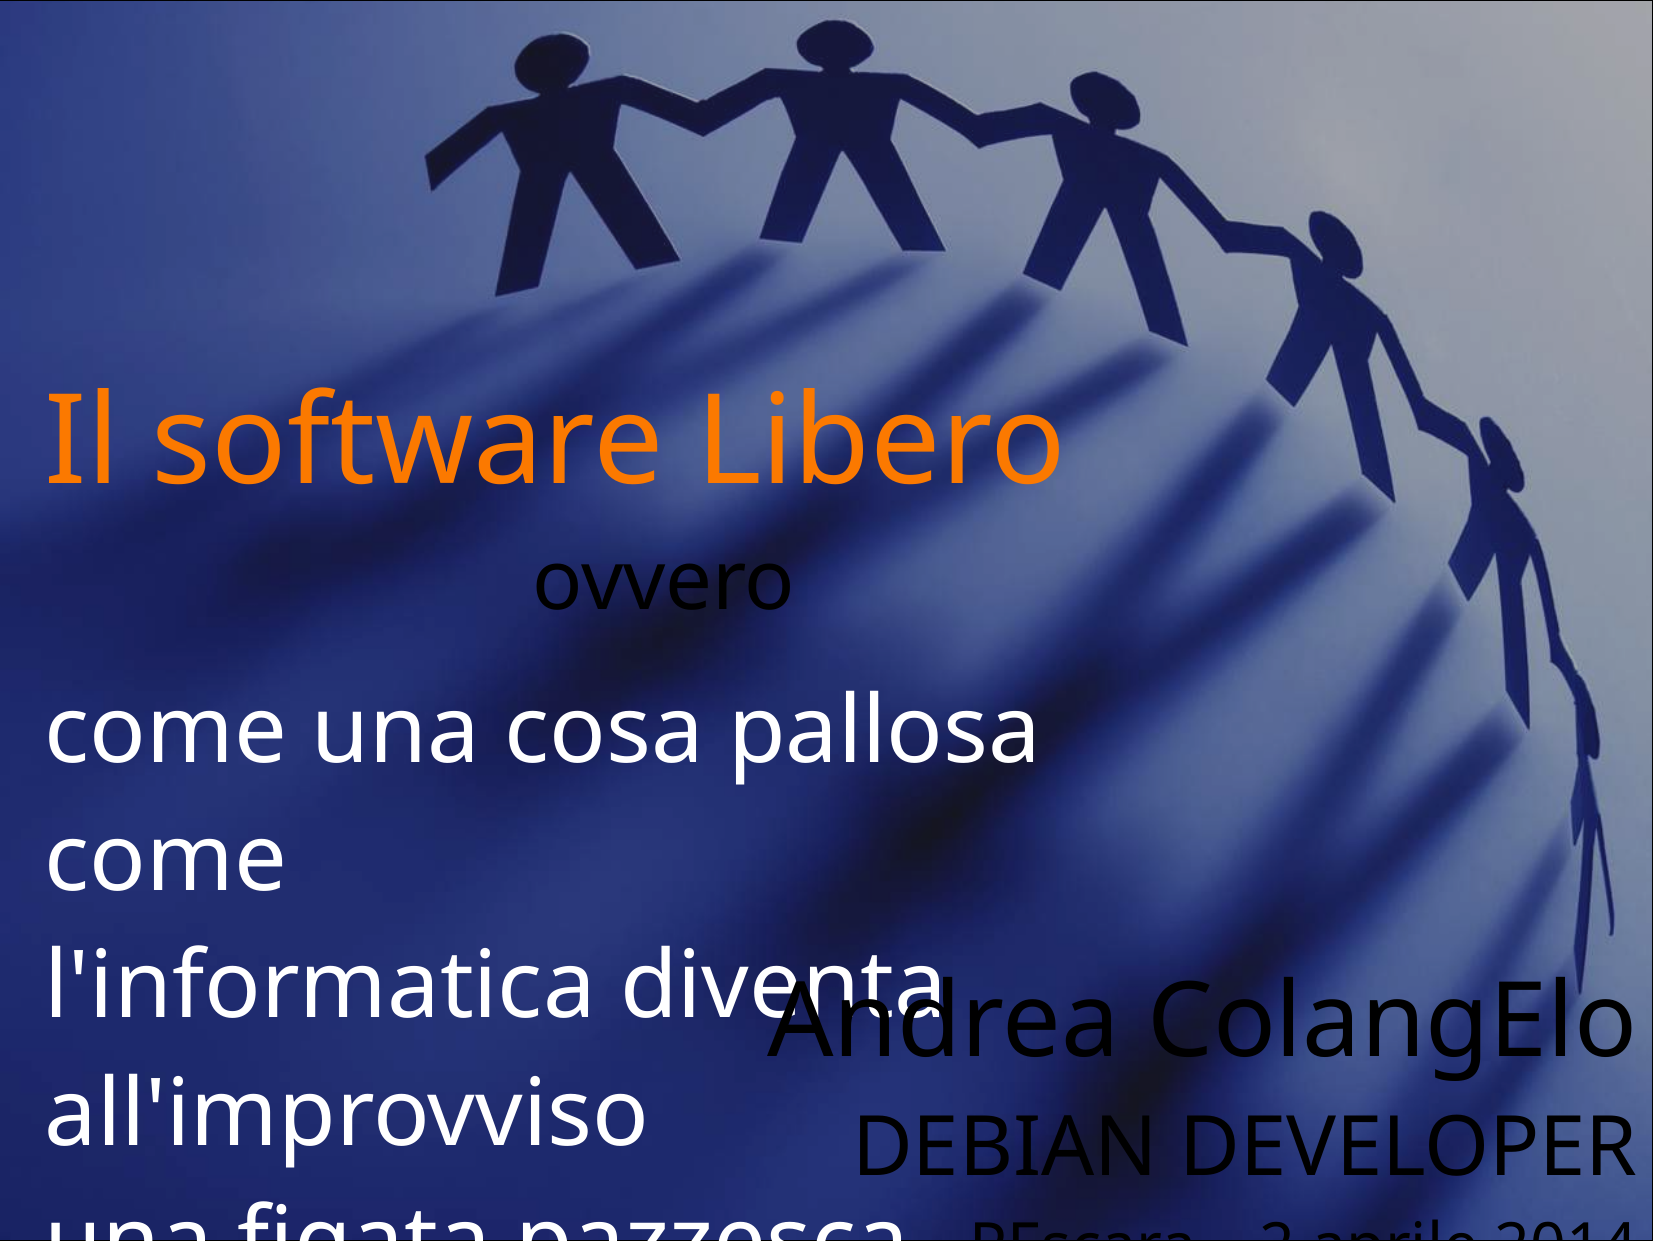

Il software Libero
 ovvero
come una cosa pallosa come
l'informatica diventa all'improvviso
una figata pazzesca
Andrea ColangElo
DEBIAN DEVELOPER
PEscara – 2 aprile 2014